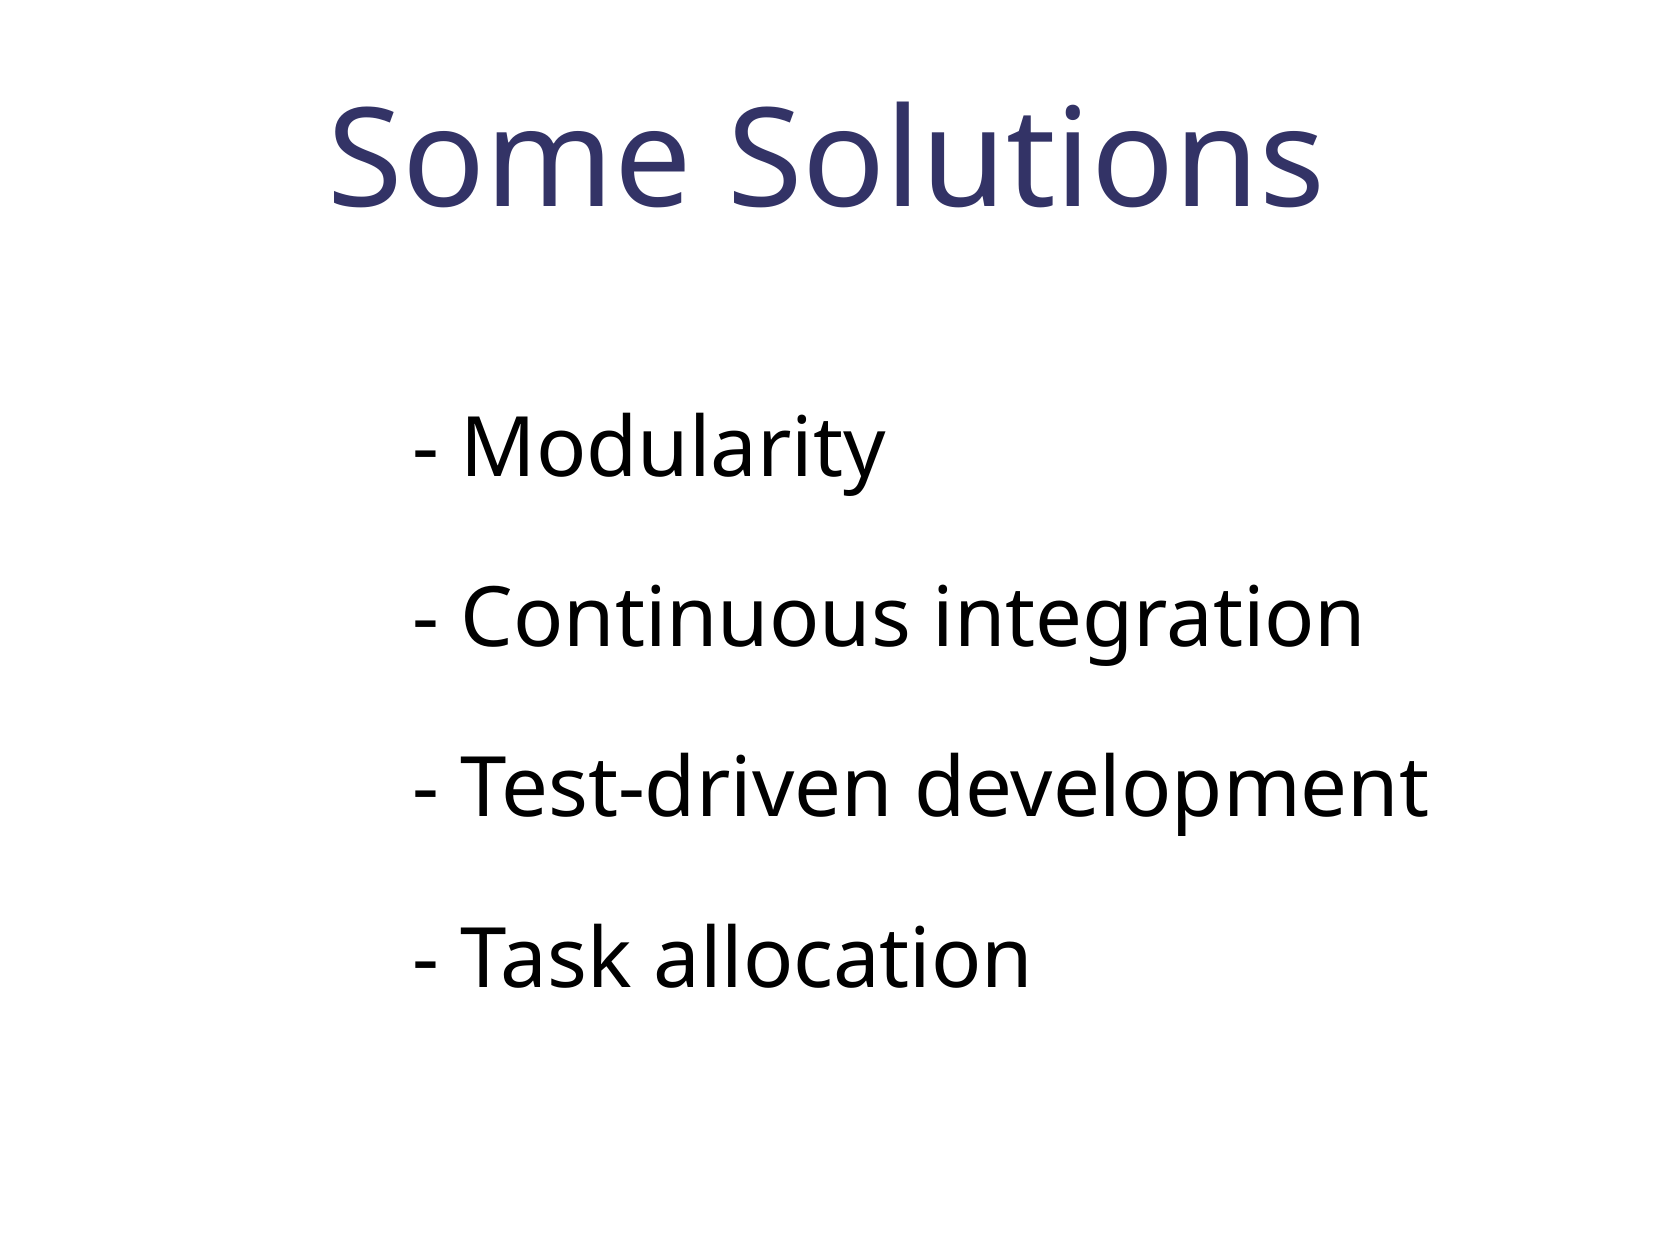

# Some Solutions
- Modularity
- Continuous integration
- Test-driven development
- Task allocation